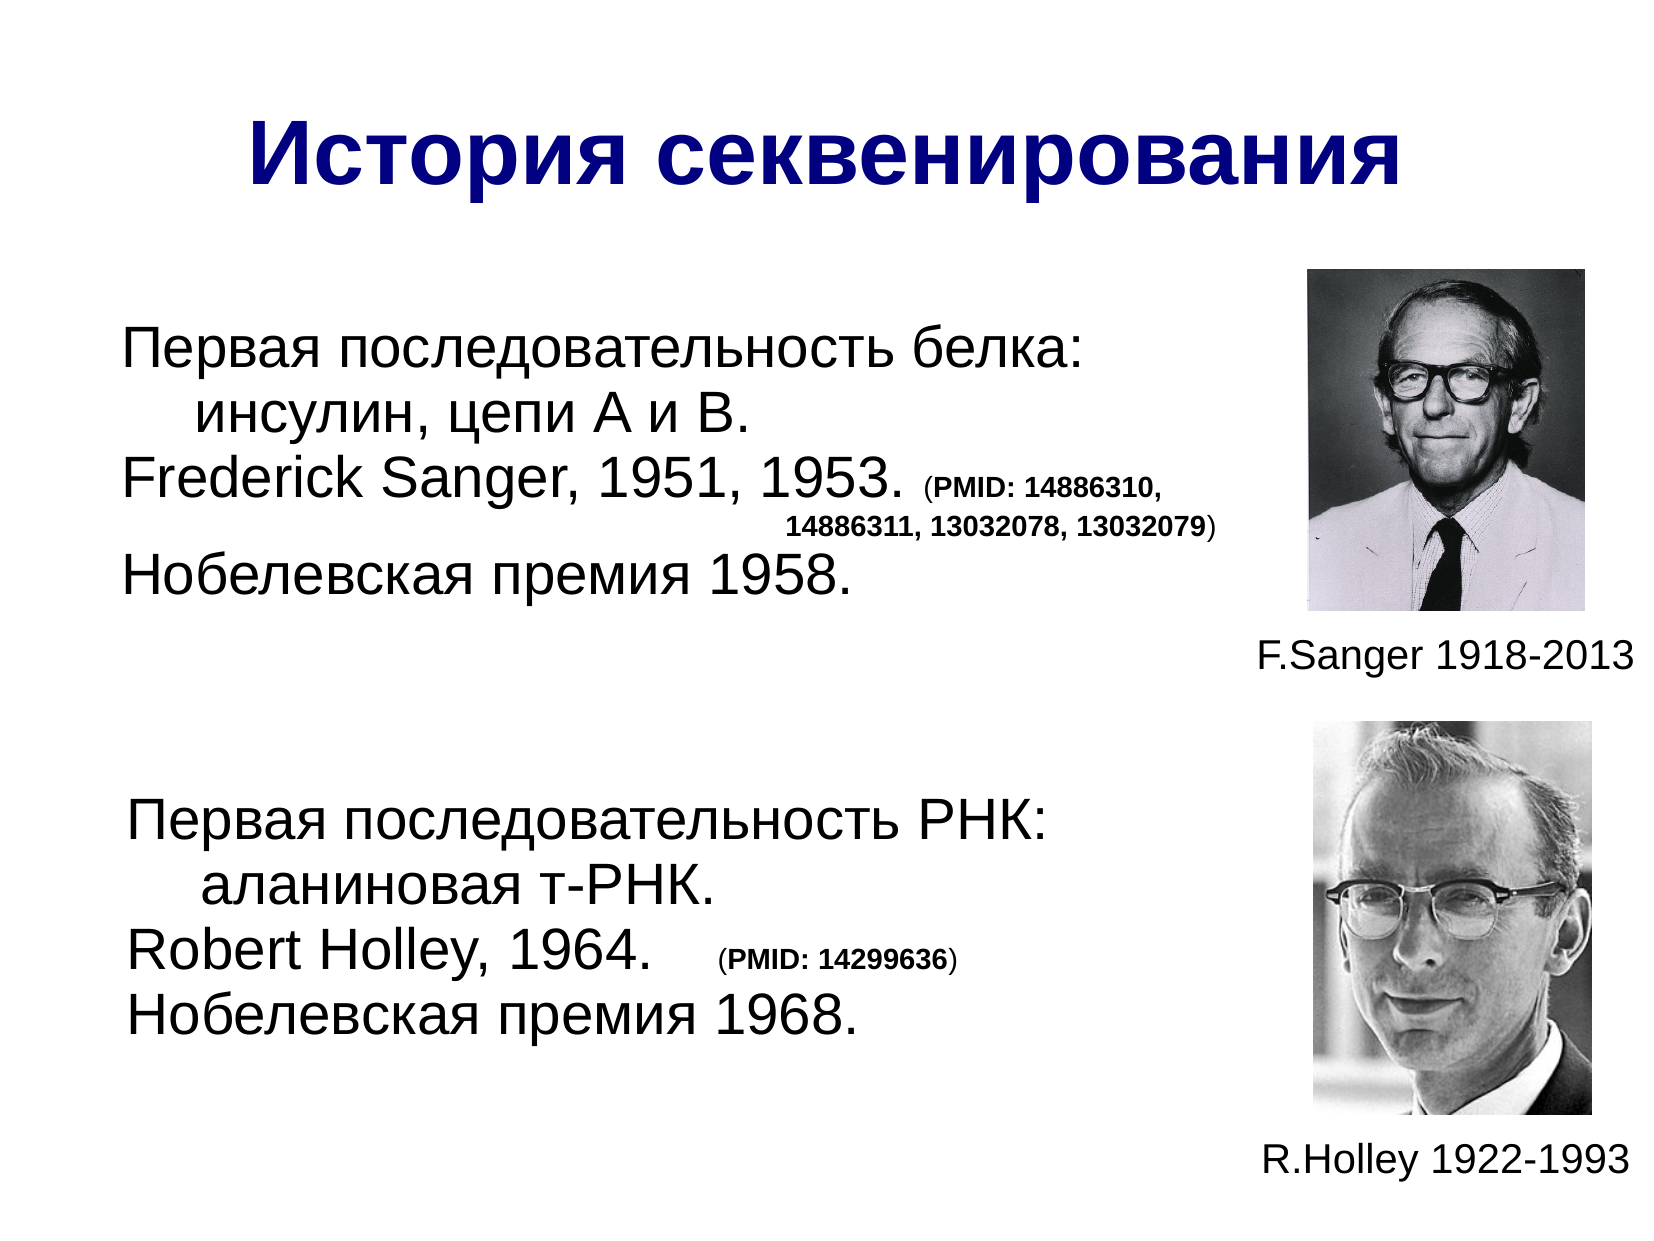

# История секвенирования
Первая последовательность белка: 		инсулин, цепи А и В.
Frederick Sanger, 1951, 1953. (PMID: 14886310, 									14886311, 13032078, 13032079)
Нобелевская премия 1958.
F.Sanger 1918-2013
Первая последовательность РНК: 		аланиновая т-РНК.
Robert Holley, 1964.	(PMID: 14299636)
Нобелевская премия 1968.
R.Holley 1922-1993